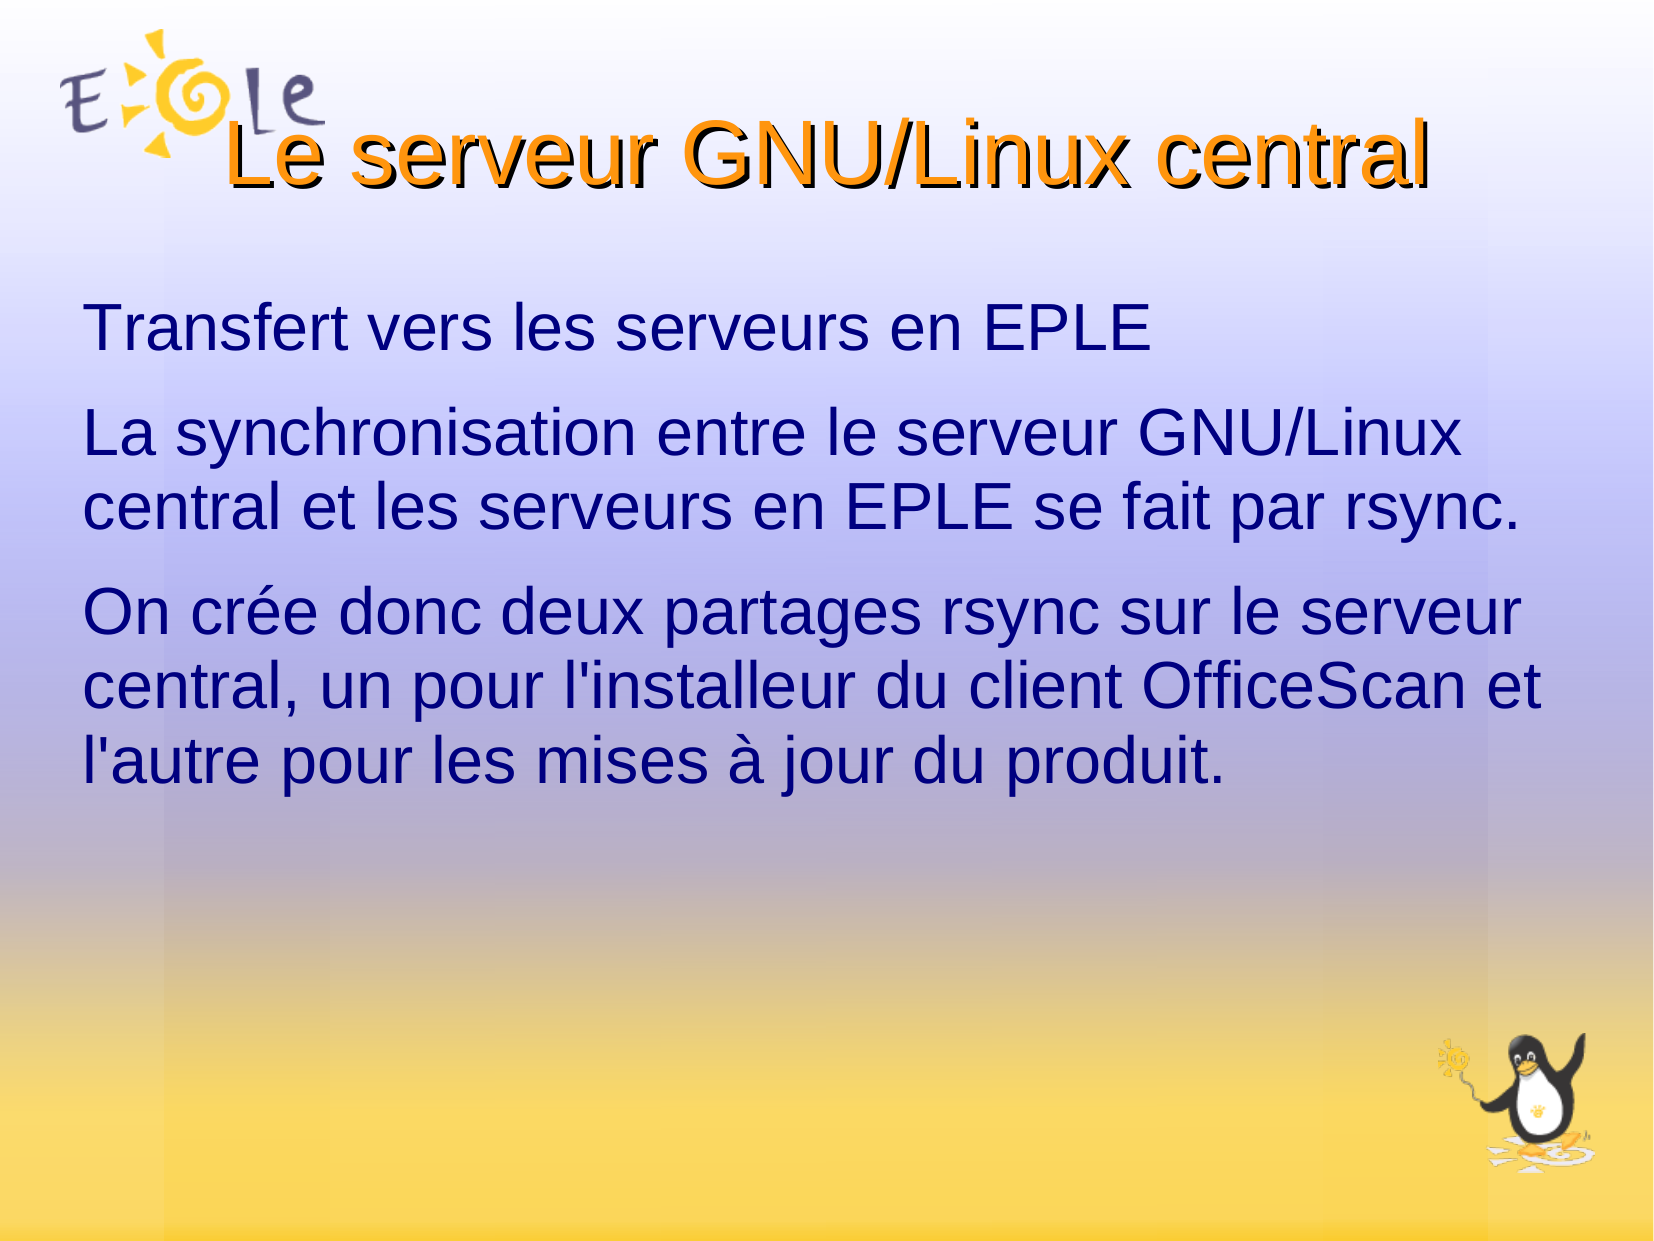

# Le serveur GNU/Linux central
Transfert vers les serveurs en EPLE
La synchronisation entre le serveur GNU/Linux central et les serveurs en EPLE se fait par rsync.
On crée donc deux partages rsync sur le serveur central, un pour l'installeur du client OfficeScan et l'autre pour les mises à jour du produit.